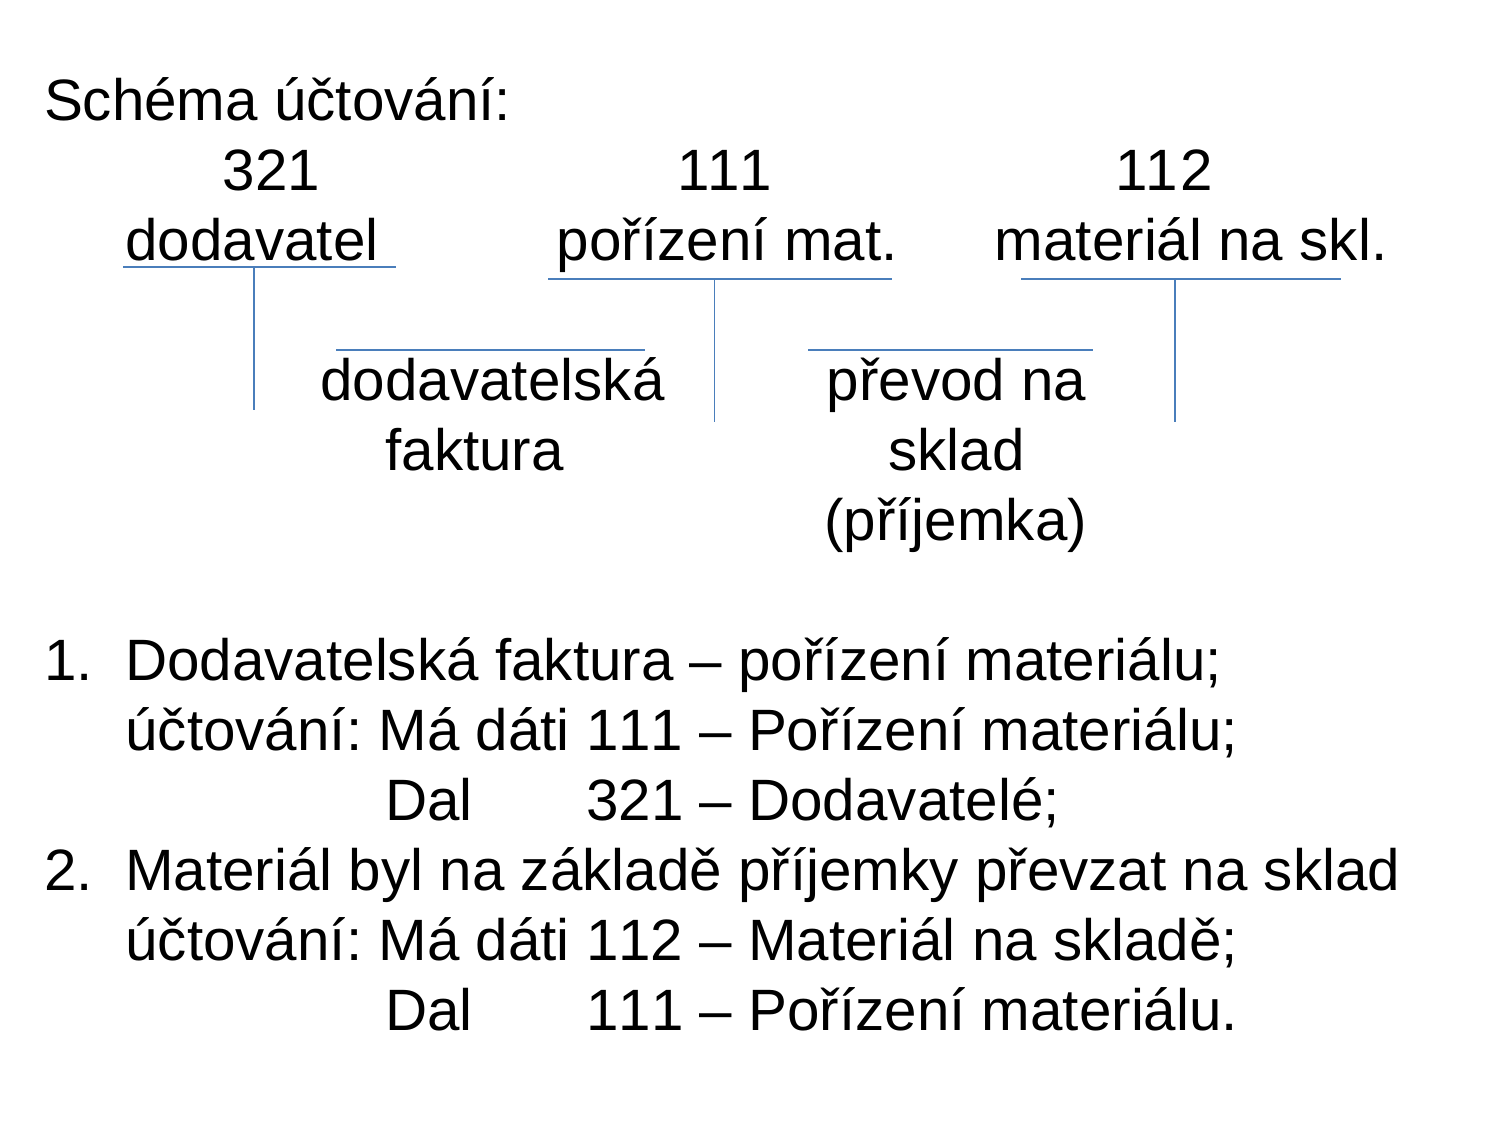

Schéma účtování:
 321 111 112
 dodavatel pořízení mat. materiál na skl.
 dodavatelská převod na
 faktura sklad
 (příjemka)
 Dodavatelská faktura – pořízení materiálu;
 účtování: Má dáti 111 – Pořízení materiálu;
 Dal 321 – Dodavatelé;
2. Materiál byl na základě příjemky převzat na sklad
 účtování: Má dáti 112 – Materiál na skladě;
 Dal 111 – Pořízení materiálu.